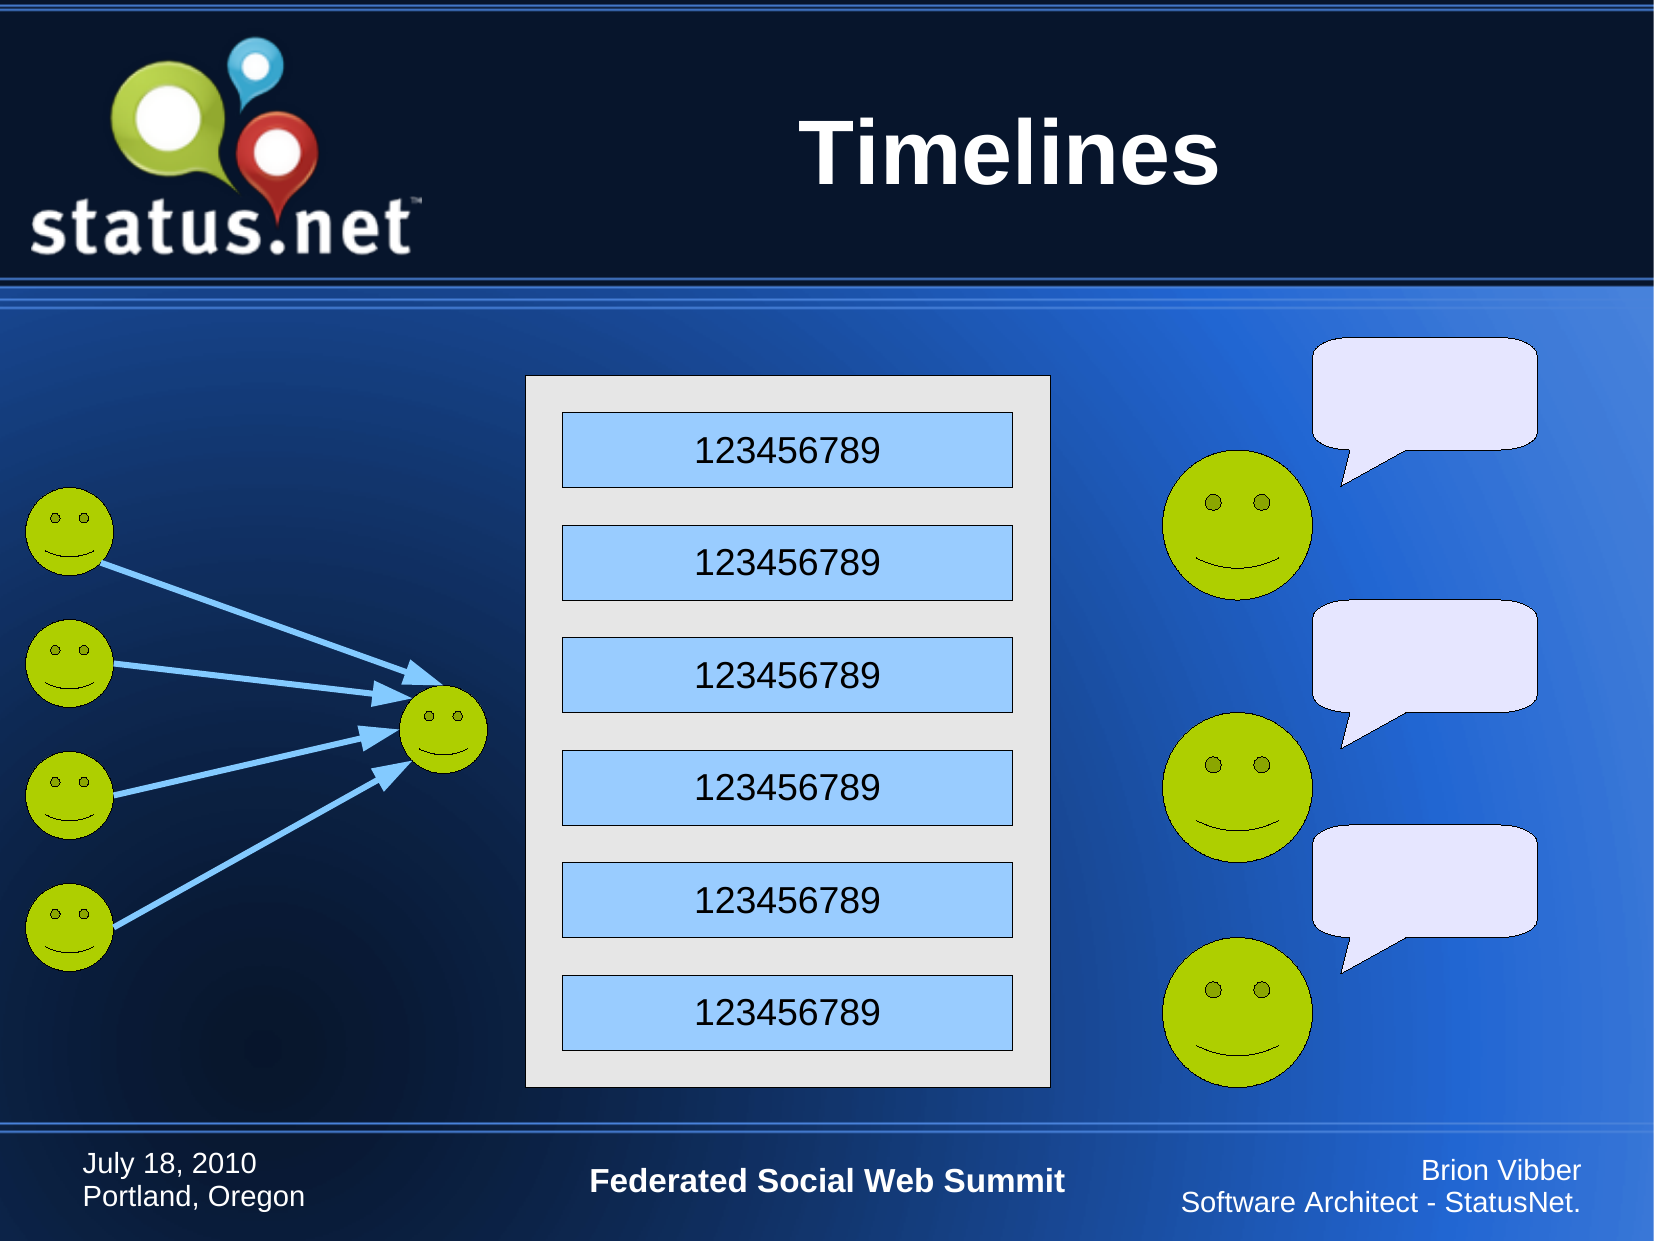

# Timelines
123456789
123456789
123456789
123456789
123456789
123456789